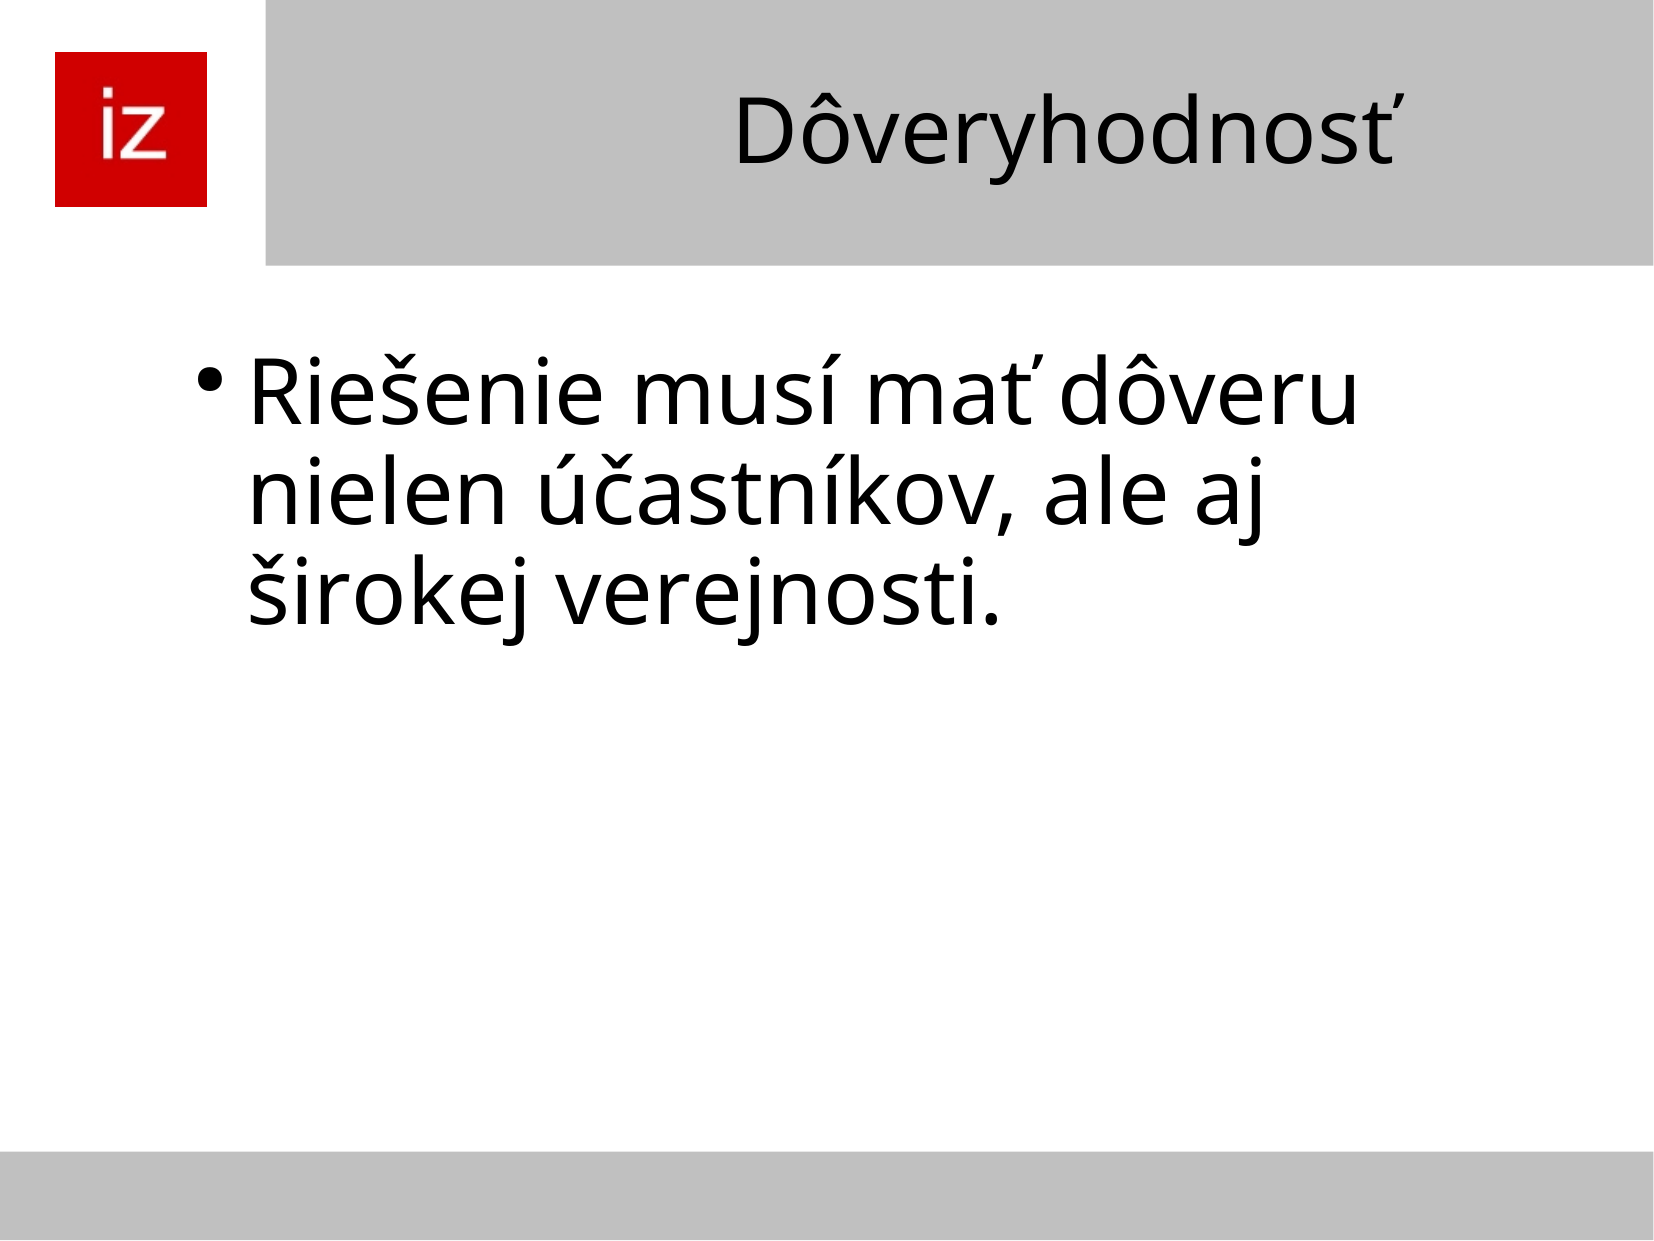

# Dôveryhodnosť
Riešenie musí mať dôveru nielen účastníkov, ale aj širokej verejnosti.